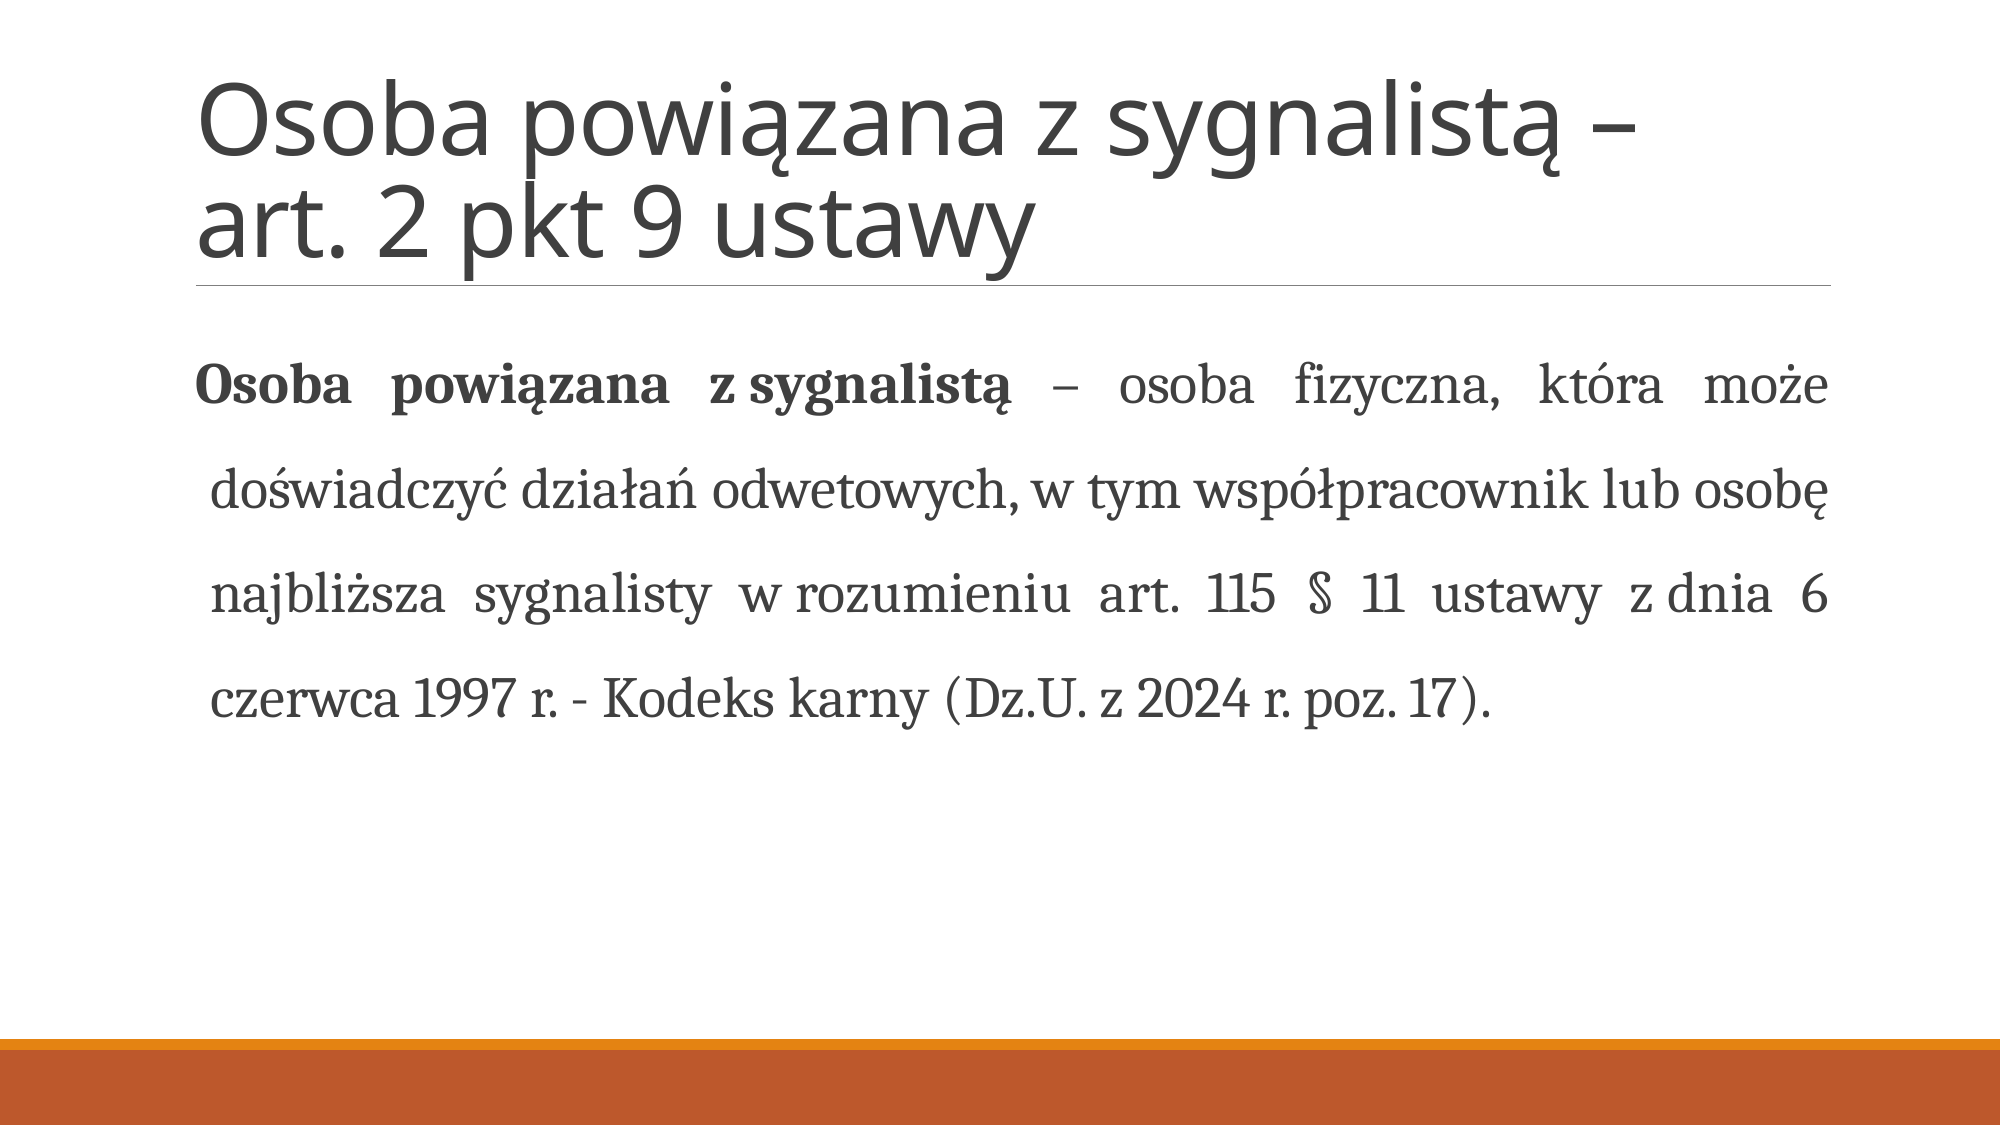

# Osoba powiązana z sygnalistą – art. 2 pkt 9 ustawy
Osoba powiązana z sygnalistą – osoba fizyczna, która może doświadczyć działań odwetowych, w tym współpracownik lub osobę najbliższa sygnalisty w rozumieniu art. 115 § 11 ustawy z dnia 6 czerwca 1997 r. - Kodeks karny (Dz.U. z 2024 r. poz. 17).